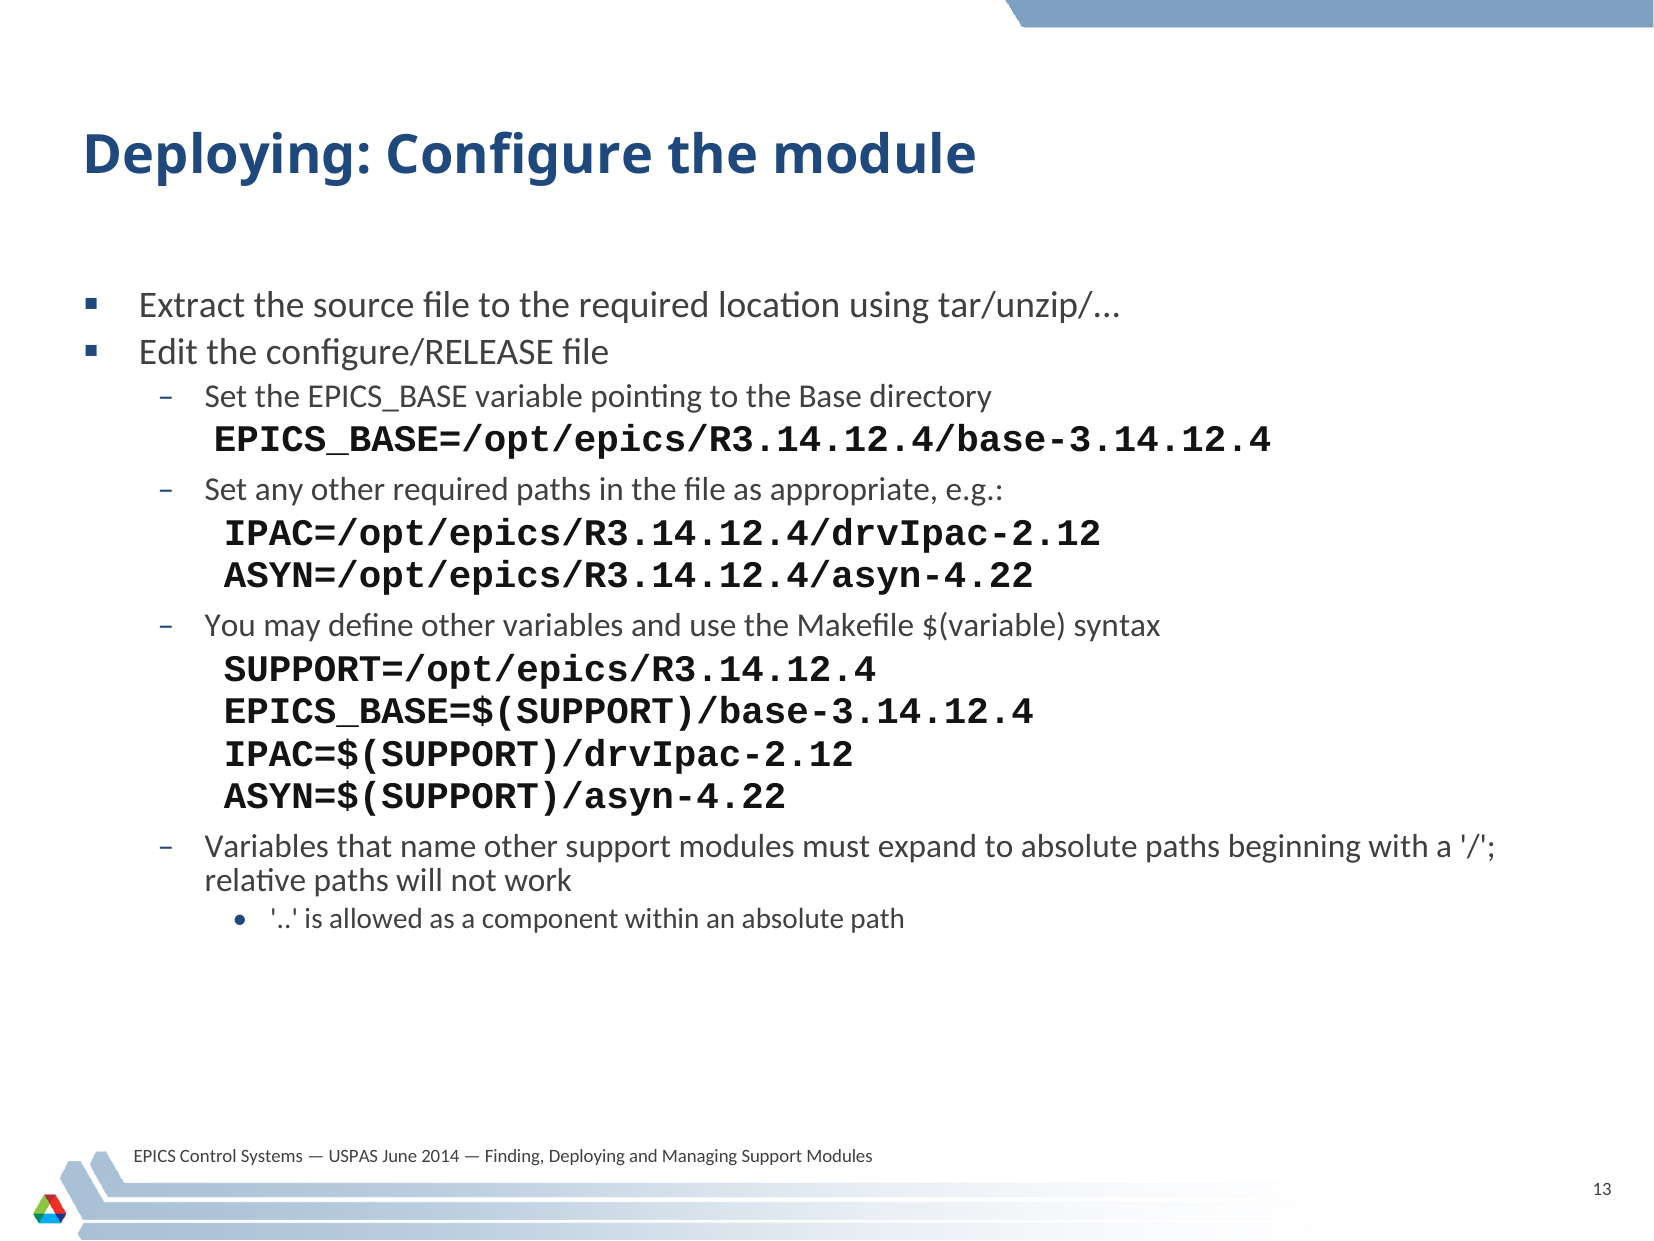

# Deploying: Configure the module
Extract the source file to the required location using tar/unzip/...
Edit the configure/RELEASE file
Set the EPICS_BASE variable pointing to the Base directory
EPICS_BASE=/opt/epics/R3.14.12.4/base-3.14.12.4
Set any other required paths in the file as appropriate, e.g.:
IPAC=/opt/epics/R3.14.12.4/drvIpac-2.12
ASYN=/opt/epics/R3.14.12.4/asyn-4.22
You may define other variables and use the Makefile $(variable) syntax
SUPPORT=/opt/epics/R3.14.12.4
EPICS_BASE=$(SUPPORT)/base-3.14.12.4
IPAC=$(SUPPORT)/drvIpac-2.12
ASYN=$(SUPPORT)/asyn-4.22
Variables that name other support modules must expand to absolute paths beginning with a '/'; relative paths will not work
'..' is allowed as a component within an absolute path
EPICS Control Systems — USPAS June 2014 — Finding, Deploying and Managing Support Modules
13